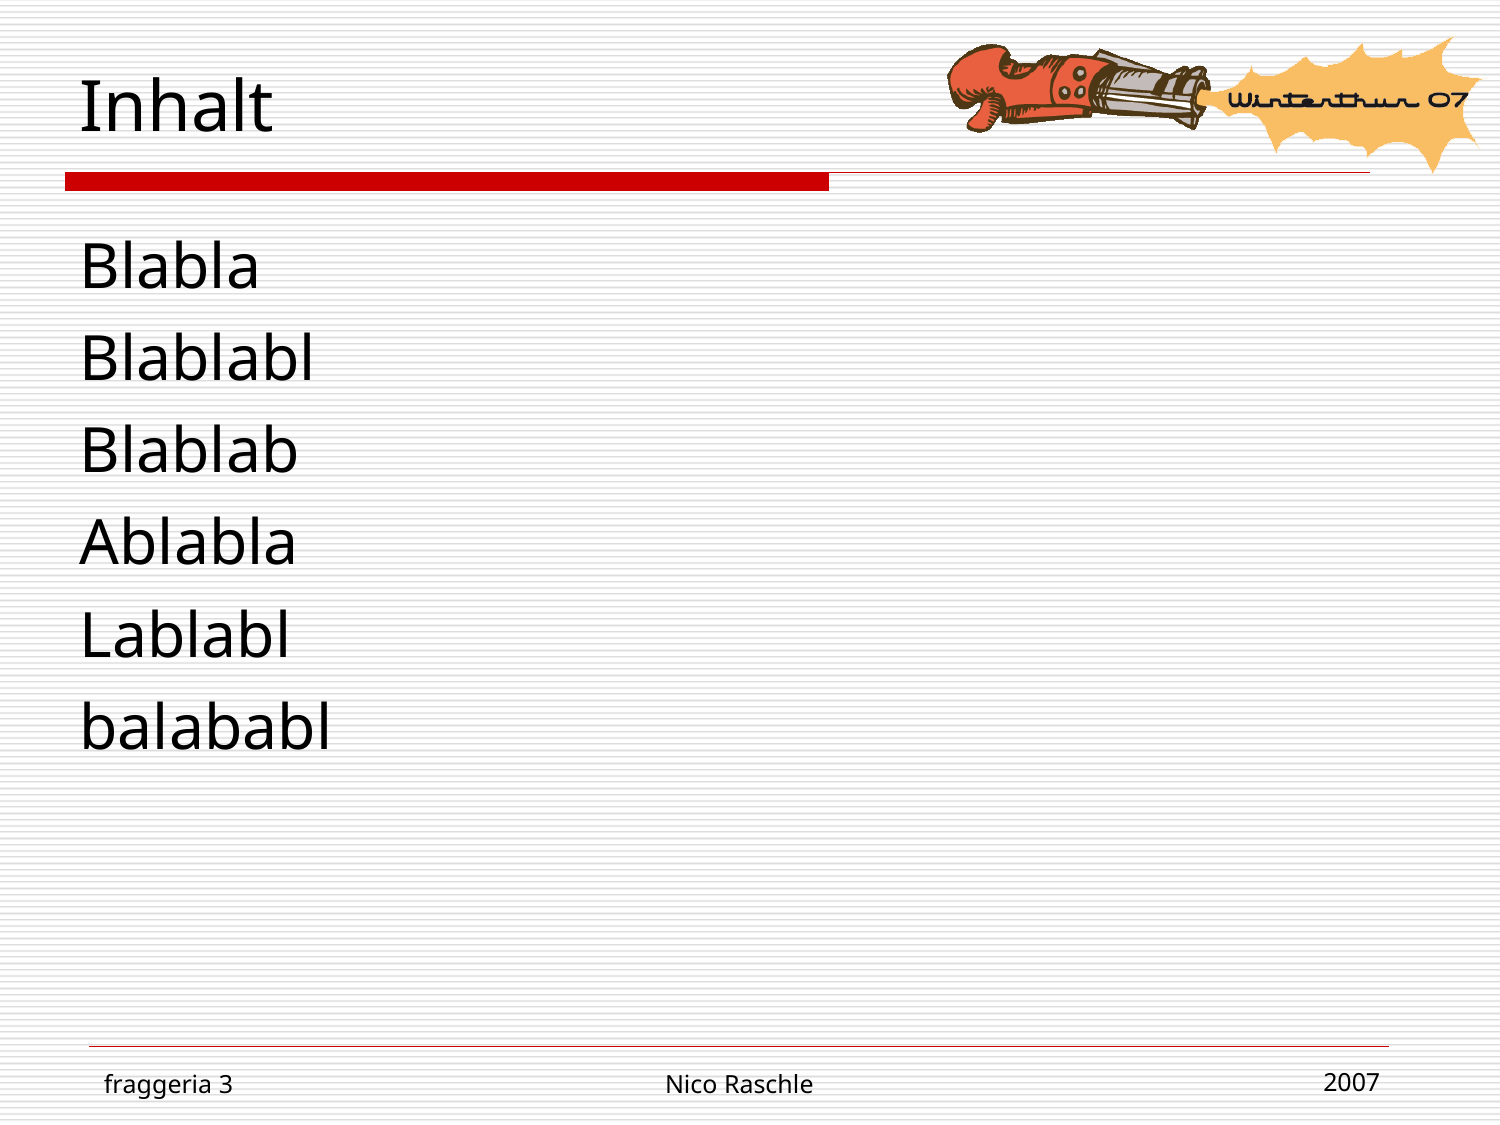

# Inhalt
Blabla
Blablabl
Blablab
Ablabla
Lablabl
balababl